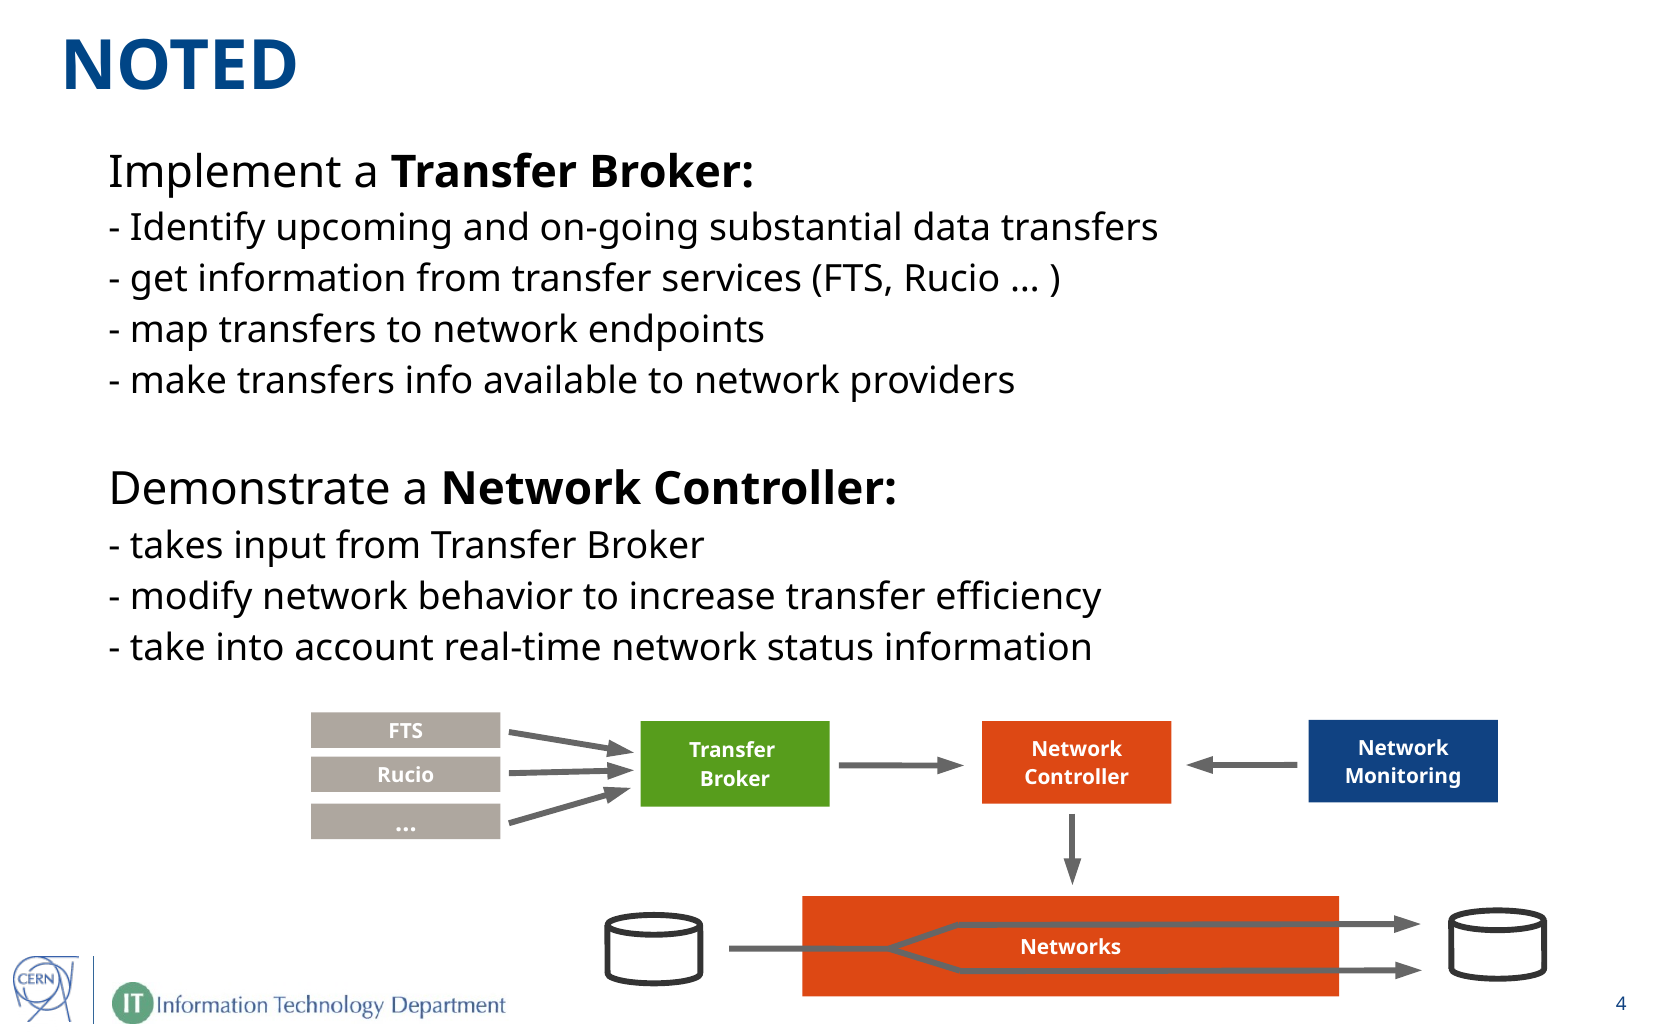

# NOTED
Implement a Transfer Broker:
- Identify upcoming and on-going substantial data transfers
- get information from transfer services (FTS, Rucio … )
- map transfers to network endpoints
- make transfers info available to network providers
Demonstrate a Network Controller:
- takes input from Transfer Broker
- modify network behavior to increase transfer efficiency
- take into account real-time network status information
FTS
Network
Monitoring
Network
Controller
Transfer
Broker
Rucio
...
Networks